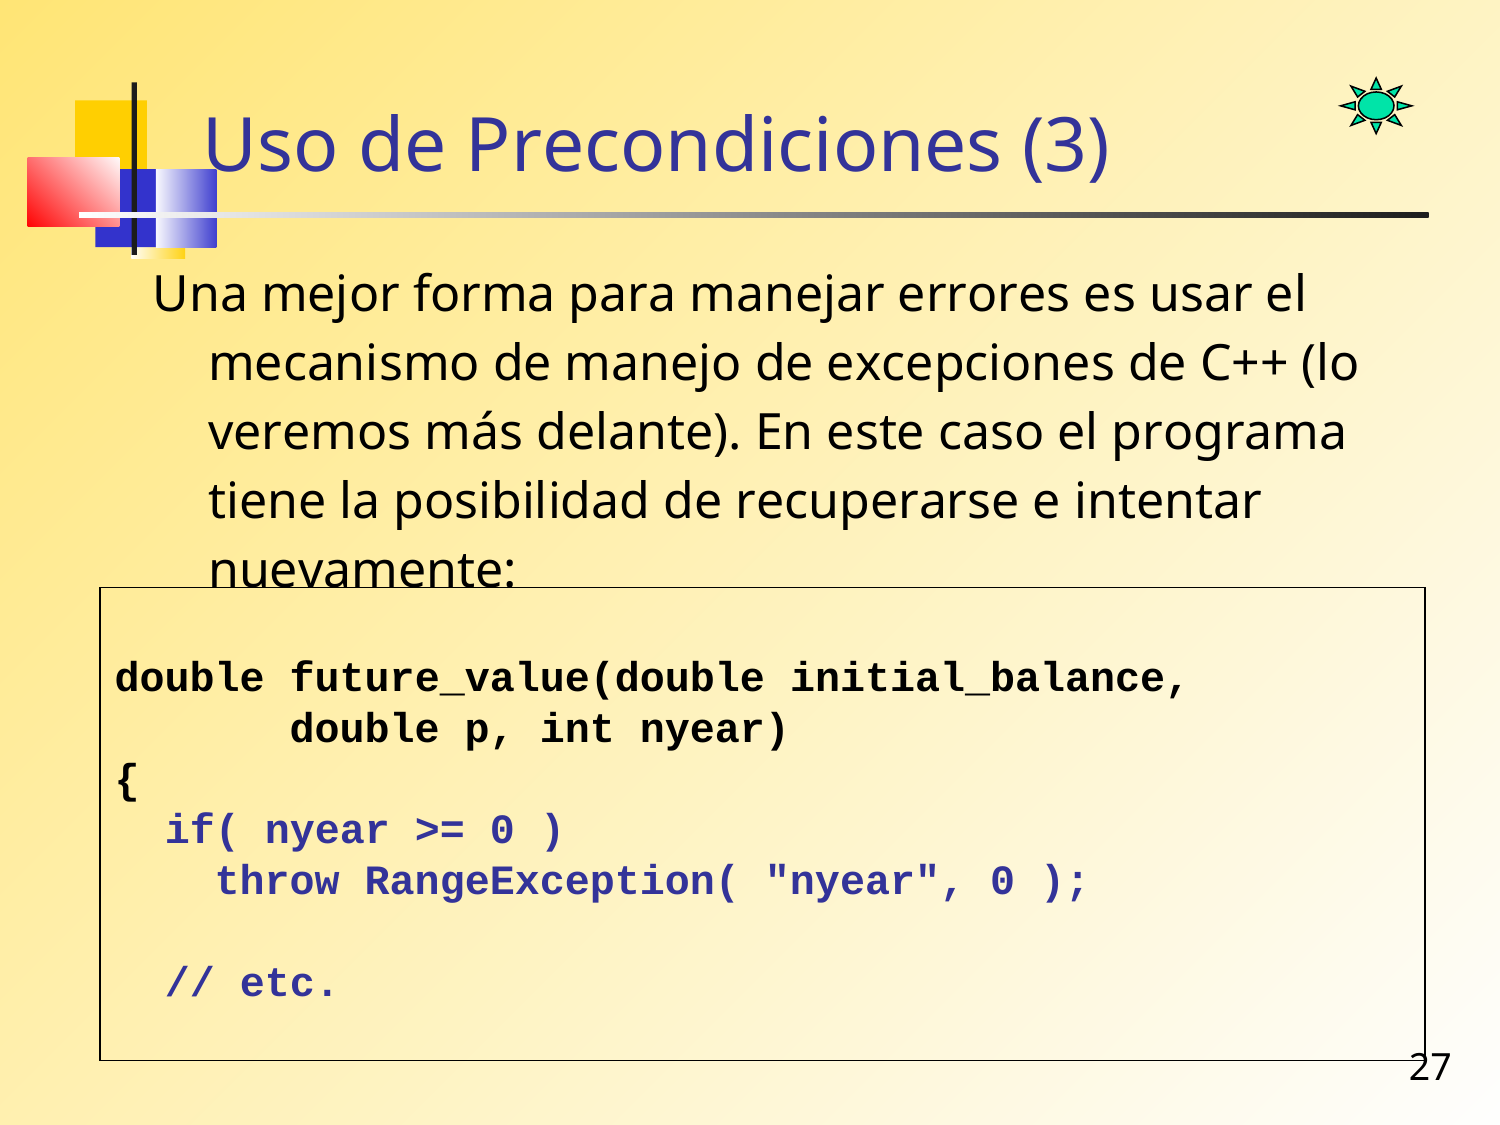

# Uso de Precondiciones (3)‏
Una mejor forma para manejar errores es usar el mecanismo de manejo de excepciones de C++ (lo veremos más delante). En este caso el programa tiene la posibilidad de recuperarse e intentar nuevamente:
double future_value(double initial_balance,
 double p, int nyear)‏
{
 if( nyear >= 0 )‏
 throw RangeException( "nyear", 0 );
 // etc.
27